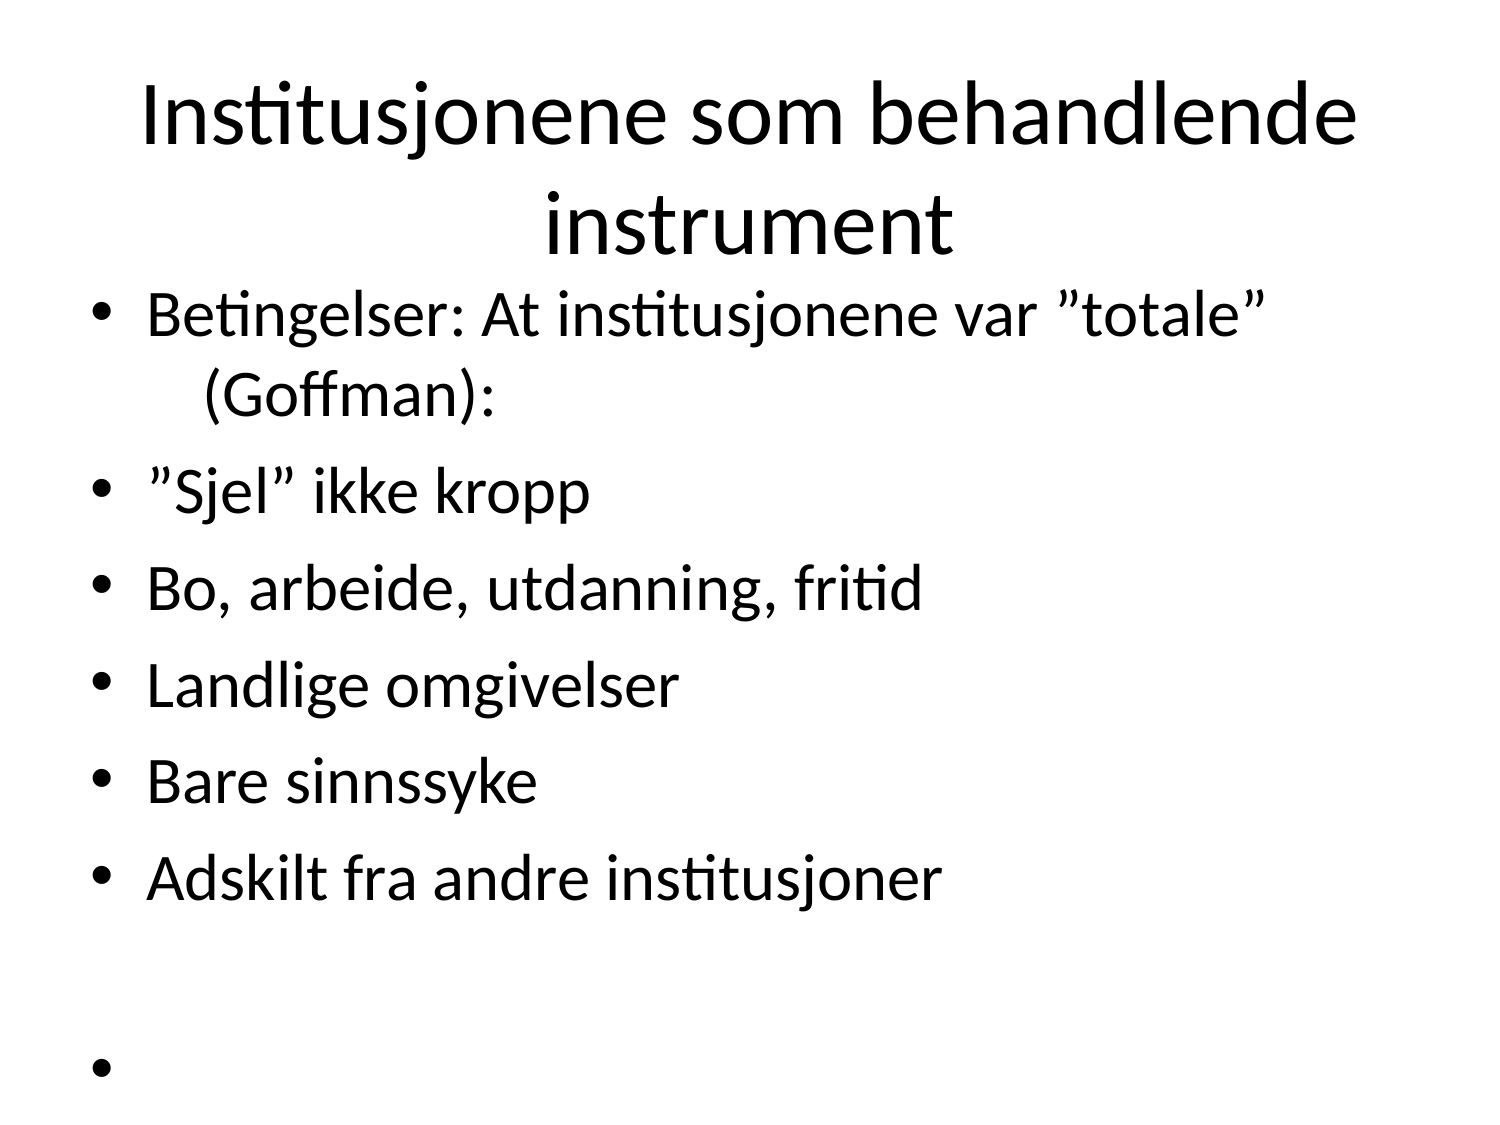

# Institusjonene som behandlende instrument
Betingelser: At institusjonene var ”totale” (Goffman):
”Sjel” ikke kropp
Bo, arbeide, utdanning, fritid
Landlige omgivelser
Bare sinnssyke
Adskilt fra andre institusjoner